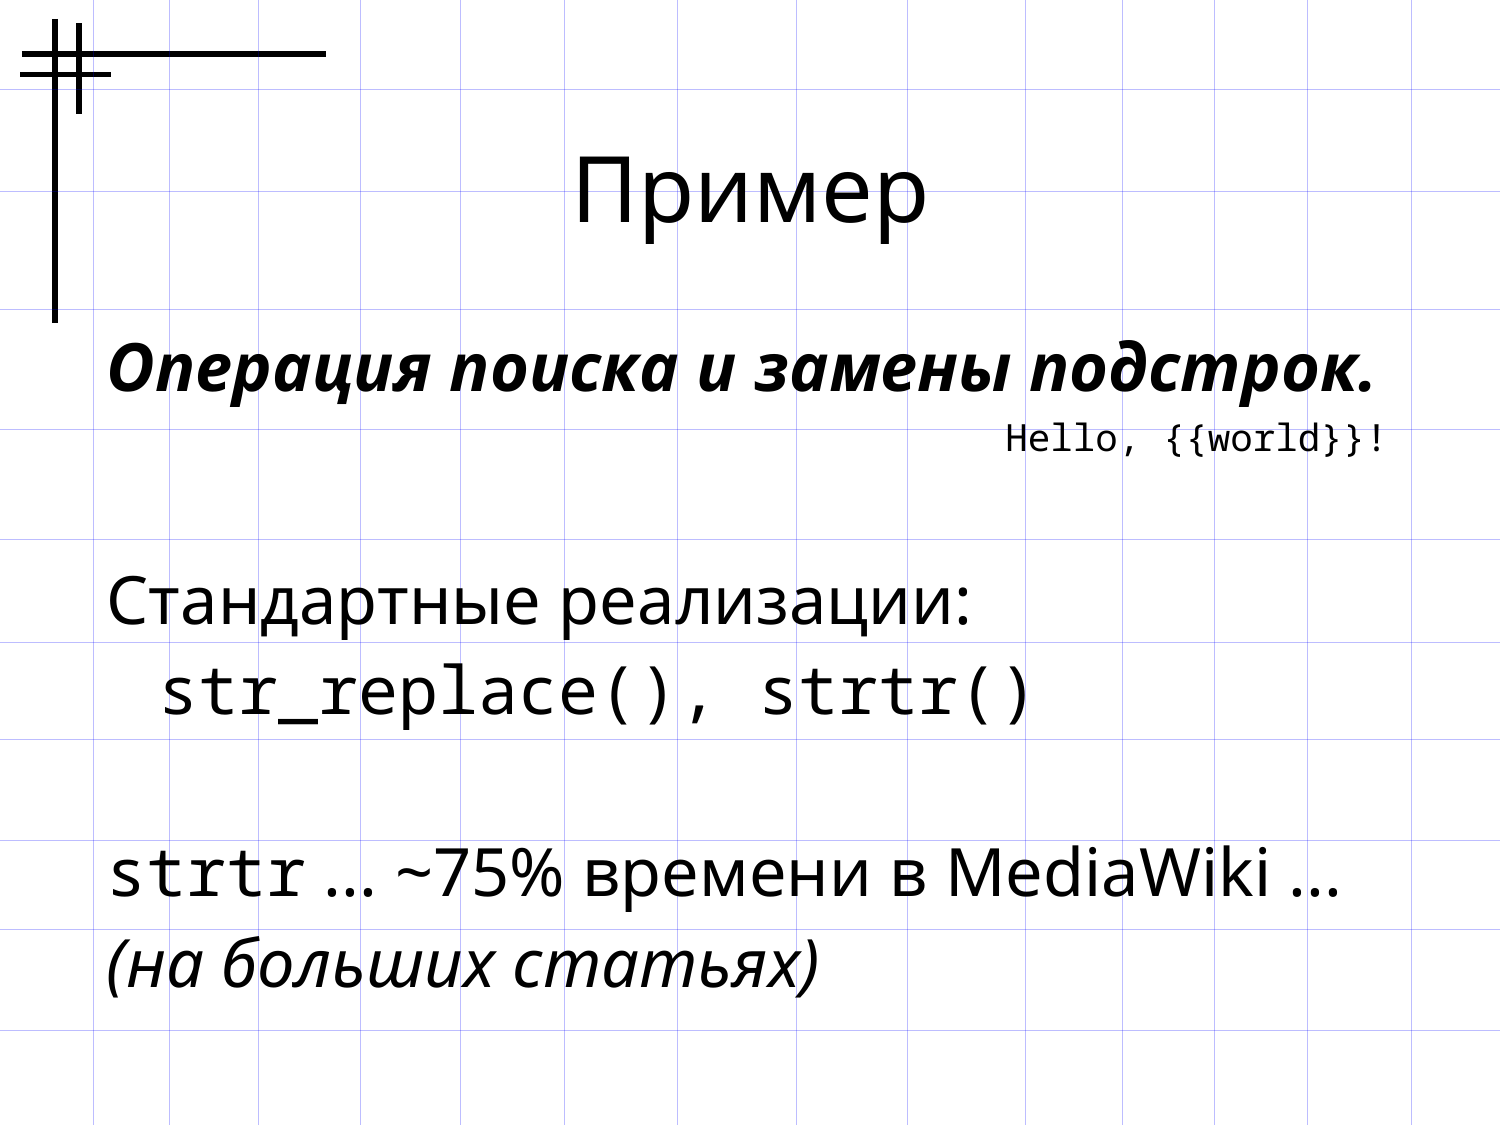

# Пример
Операция поиска и замены подстрок.
Hello, {{world}}!
Стандартные реализации:
 str_replace(), strtr()
strtr ... ~75% времени в MediaWiki ...
(на больших статьях)